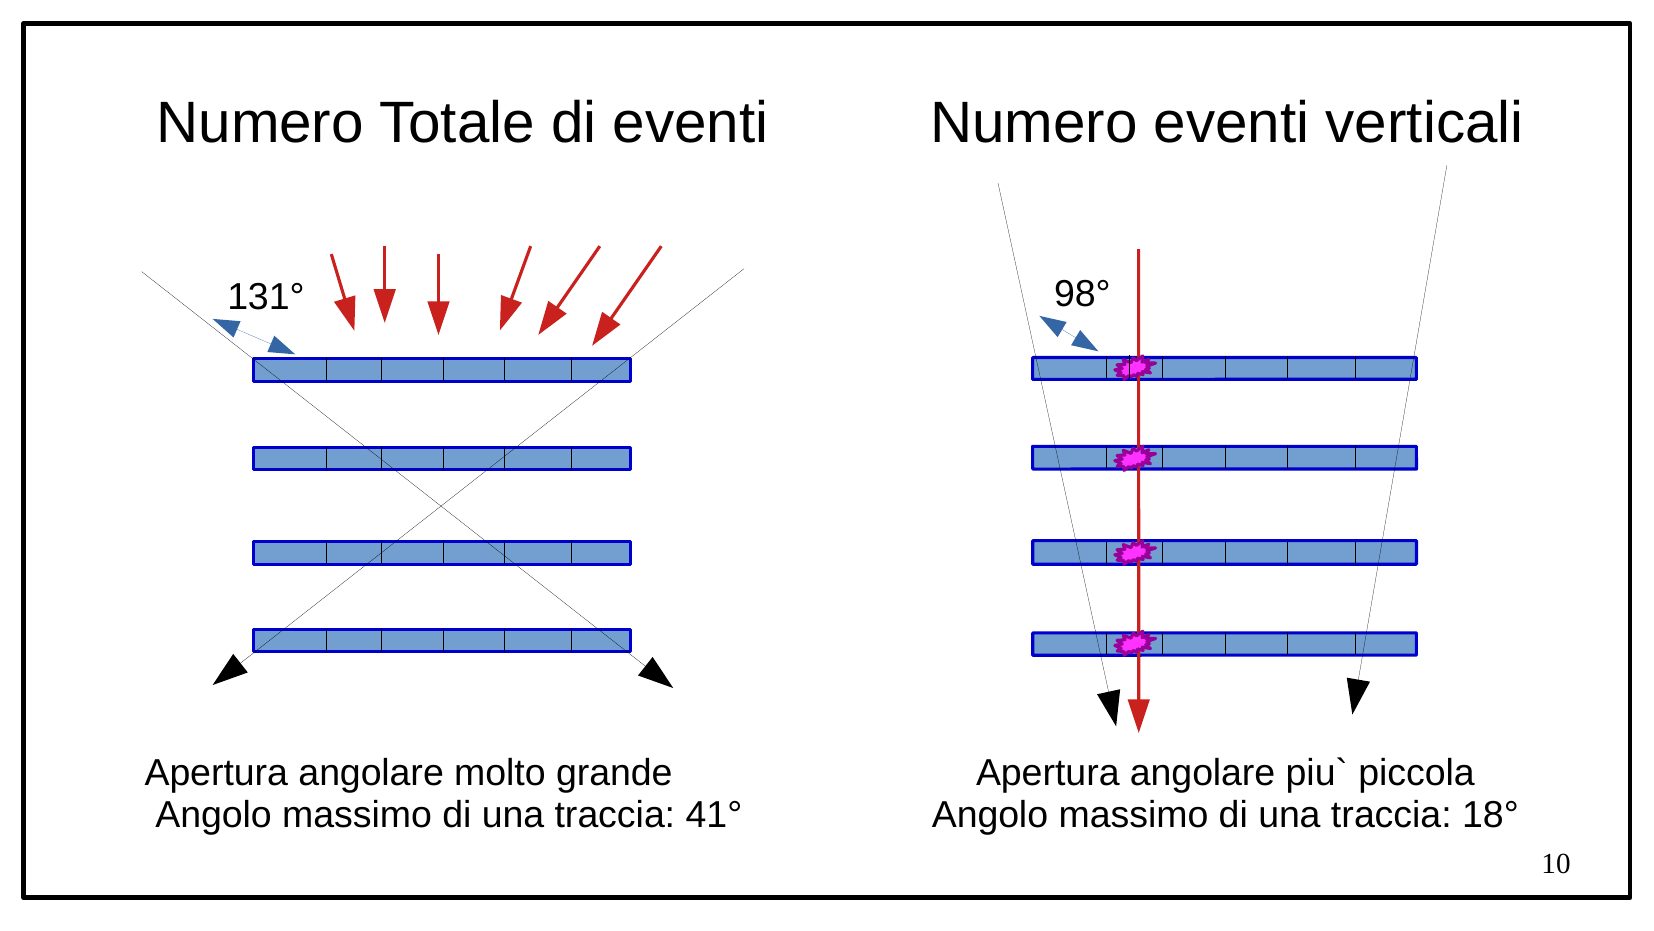

Numero Totale di eventi
Numero eventi verticali
98°
131°
Apertura angolare molto grande
Angolo massimo di una traccia: 41°
Apertura angolare piu` piccola
Angolo massimo di una traccia: 18°
10